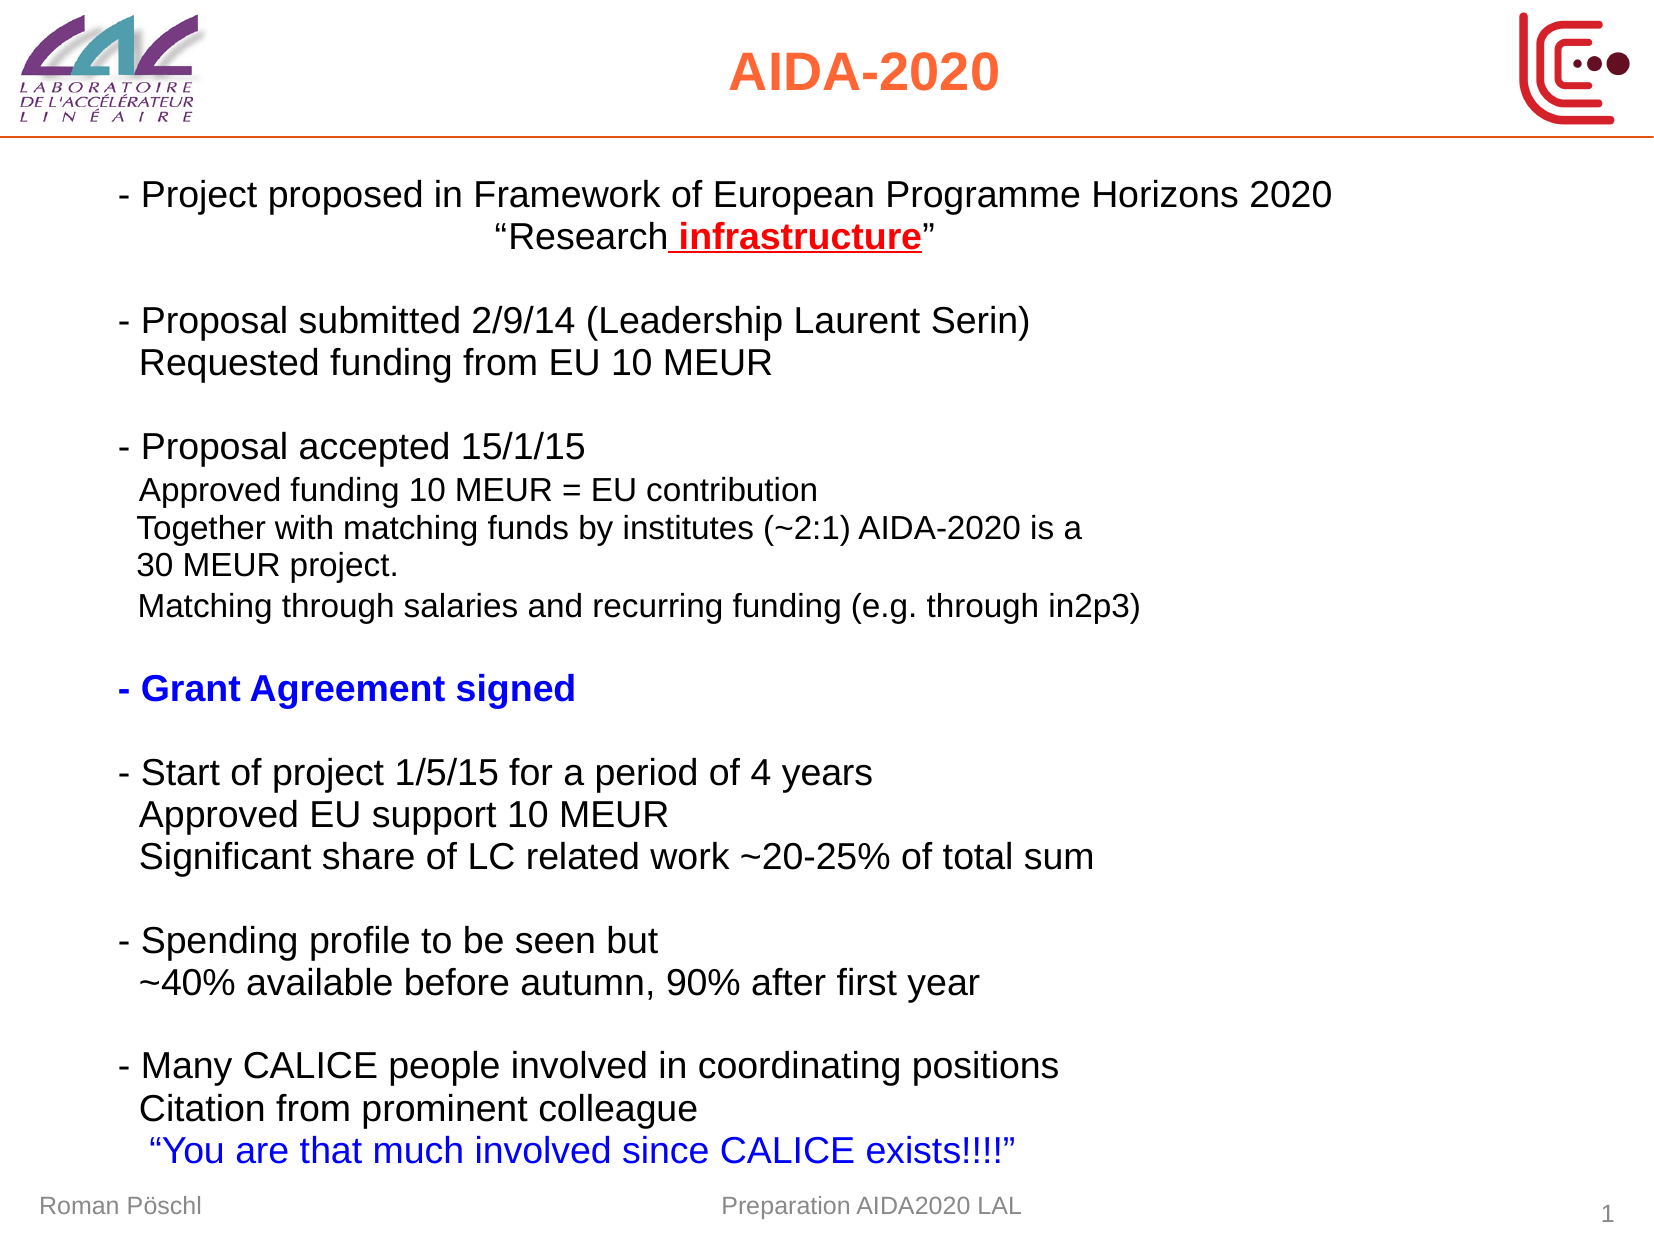

# AIDA-2020
- Project proposed in Framework of European Programme Horizons 2020
 “Research infrastructure”
- Proposal submitted 2/9/14 (Leadership Laurent Serin)
 Requested funding from EU 10 MEUR
- Proposal accepted 15/1/15
 Approved funding 10 MEUR = EU contribution
 Together with matching funds by institutes (~2:1) AIDA-2020 is a
 30 MEUR project.
 Matching through salaries and recurring funding (e.g. through in2p3)
- Grant Agreement signed
- Start of project 1/5/15 for a period of 4 years
 Approved EU support 10 MEUR
 Significant share of LC related work ~20-25% of total sum
- Spending profile to be seen but
 ~40% available before autumn, 90% after first year
- Many CALICE people involved in coordinating positions
 Citation from prominent colleague
 “You are that much involved since CALICE exists!!!!”